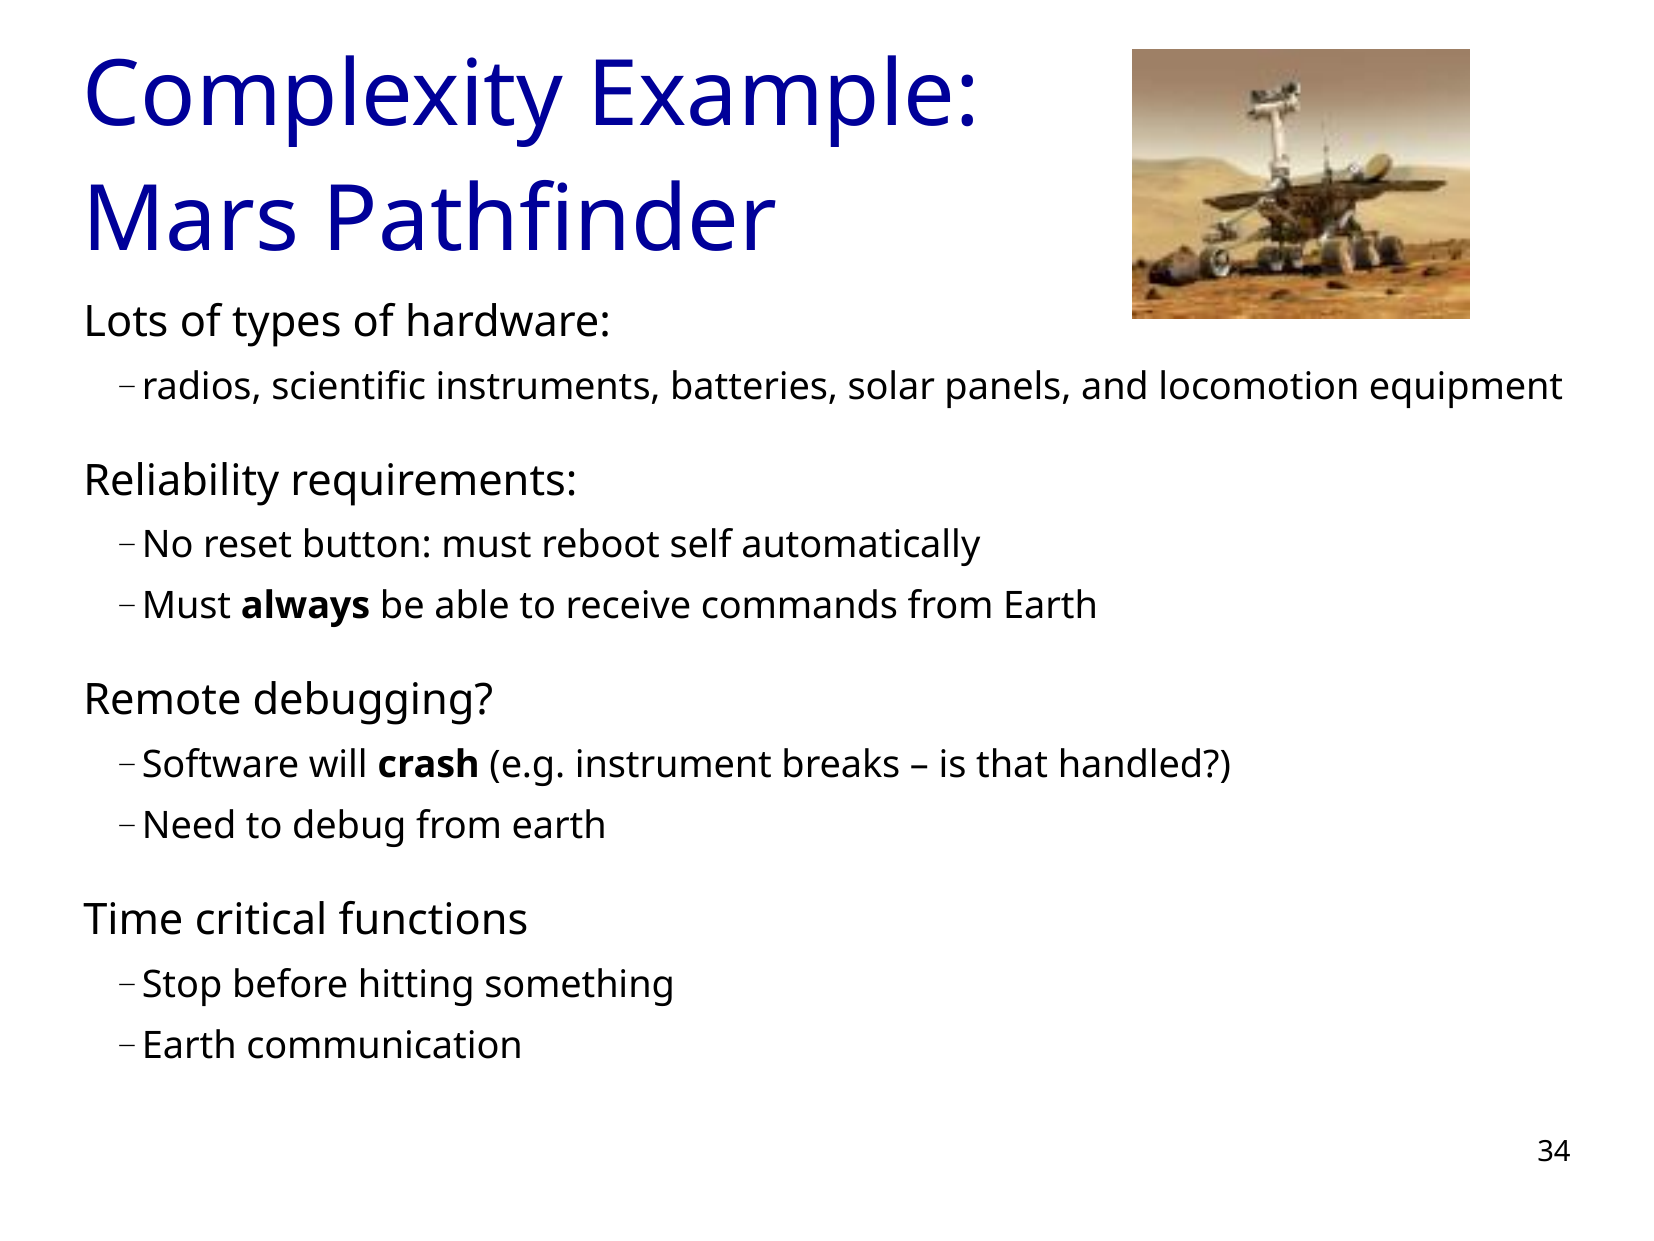

# Complexity Example: Mars Pathfinder
Lots of types of hardware:
radios, scientific instruments, batteries, solar panels, and locomotion equipment
Reliability requirements:
No reset button: must reboot self automatically
Must always be able to receive commands from Earth
Remote debugging?
Software will crash (e.g. instrument breaks – is that handled?)
Need to debug from earth
Time critical functions
Stop before hitting something
Earth communication
34